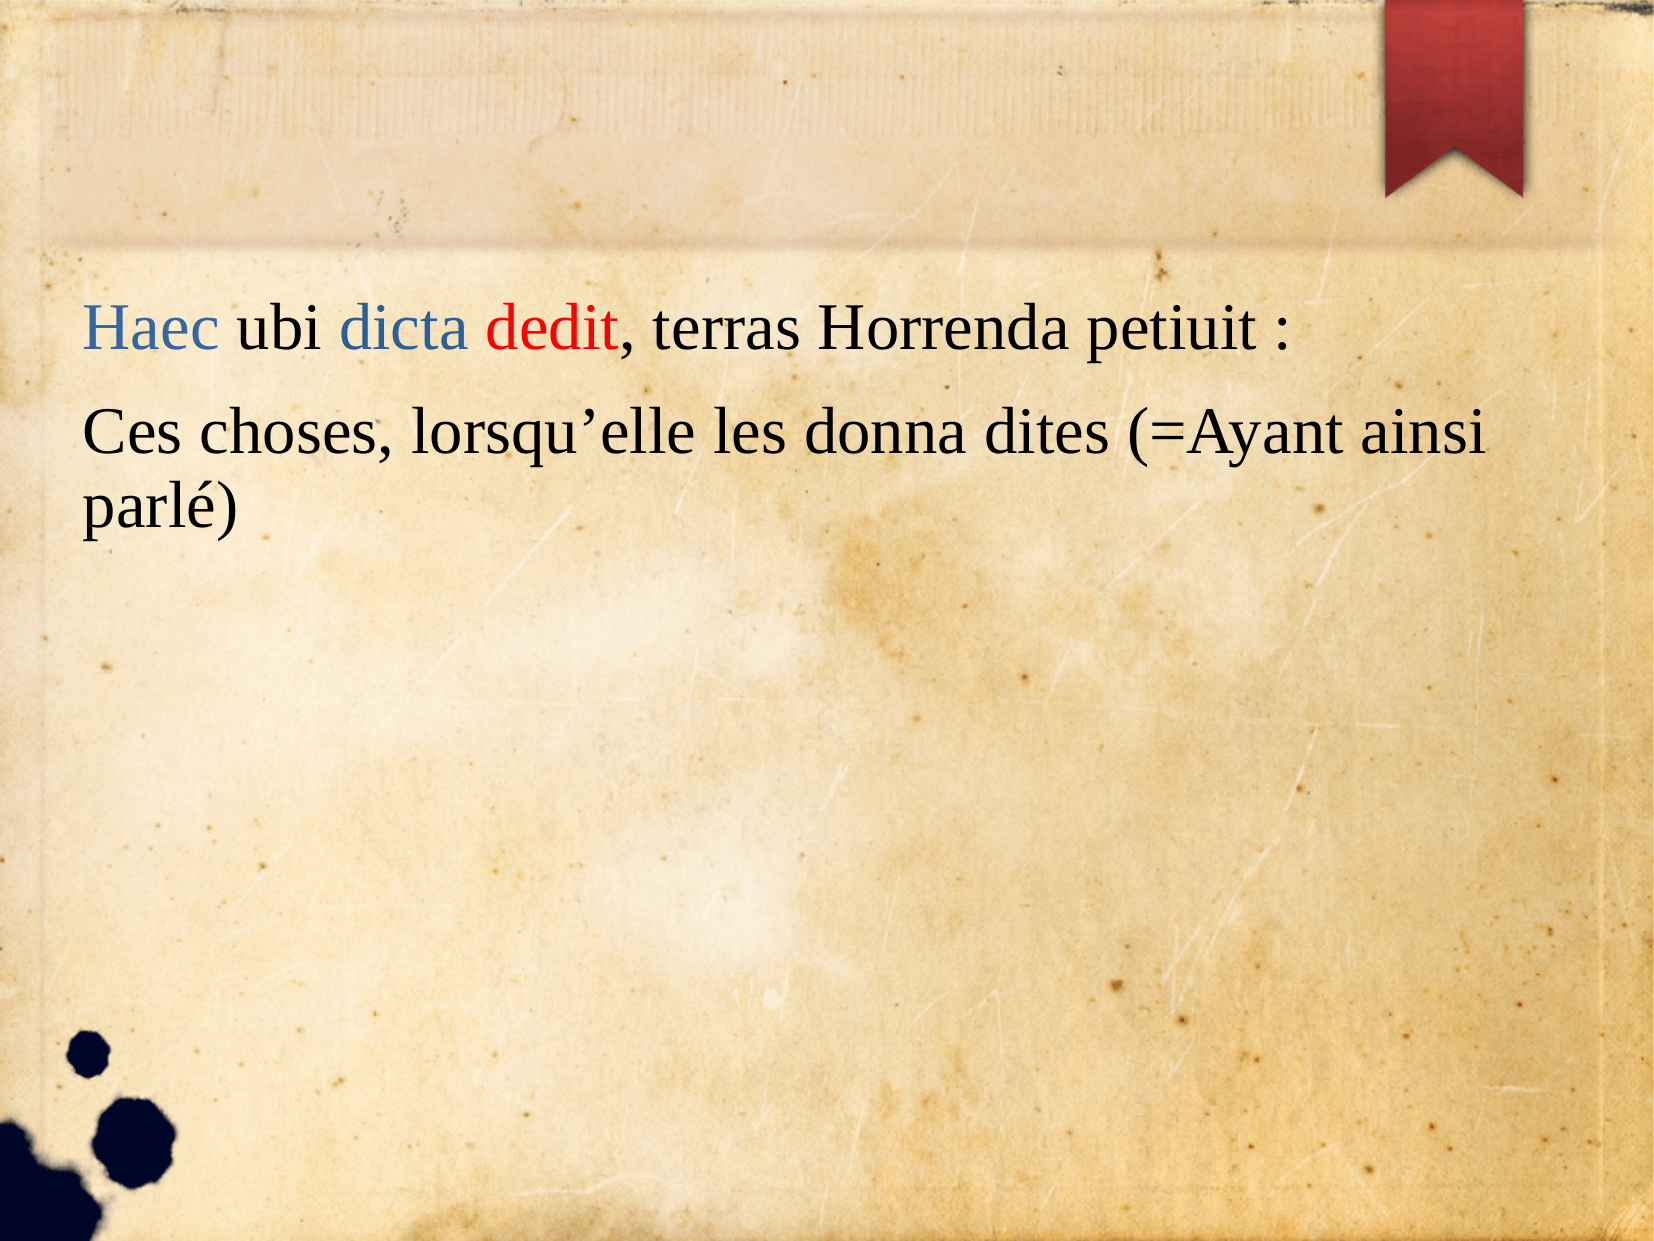

#
Haec ubi dicta dedit, terras Horrenda petiuit :
Ces choses, lorsqu’elle les donna dites (=Ayant ainsi parlé)